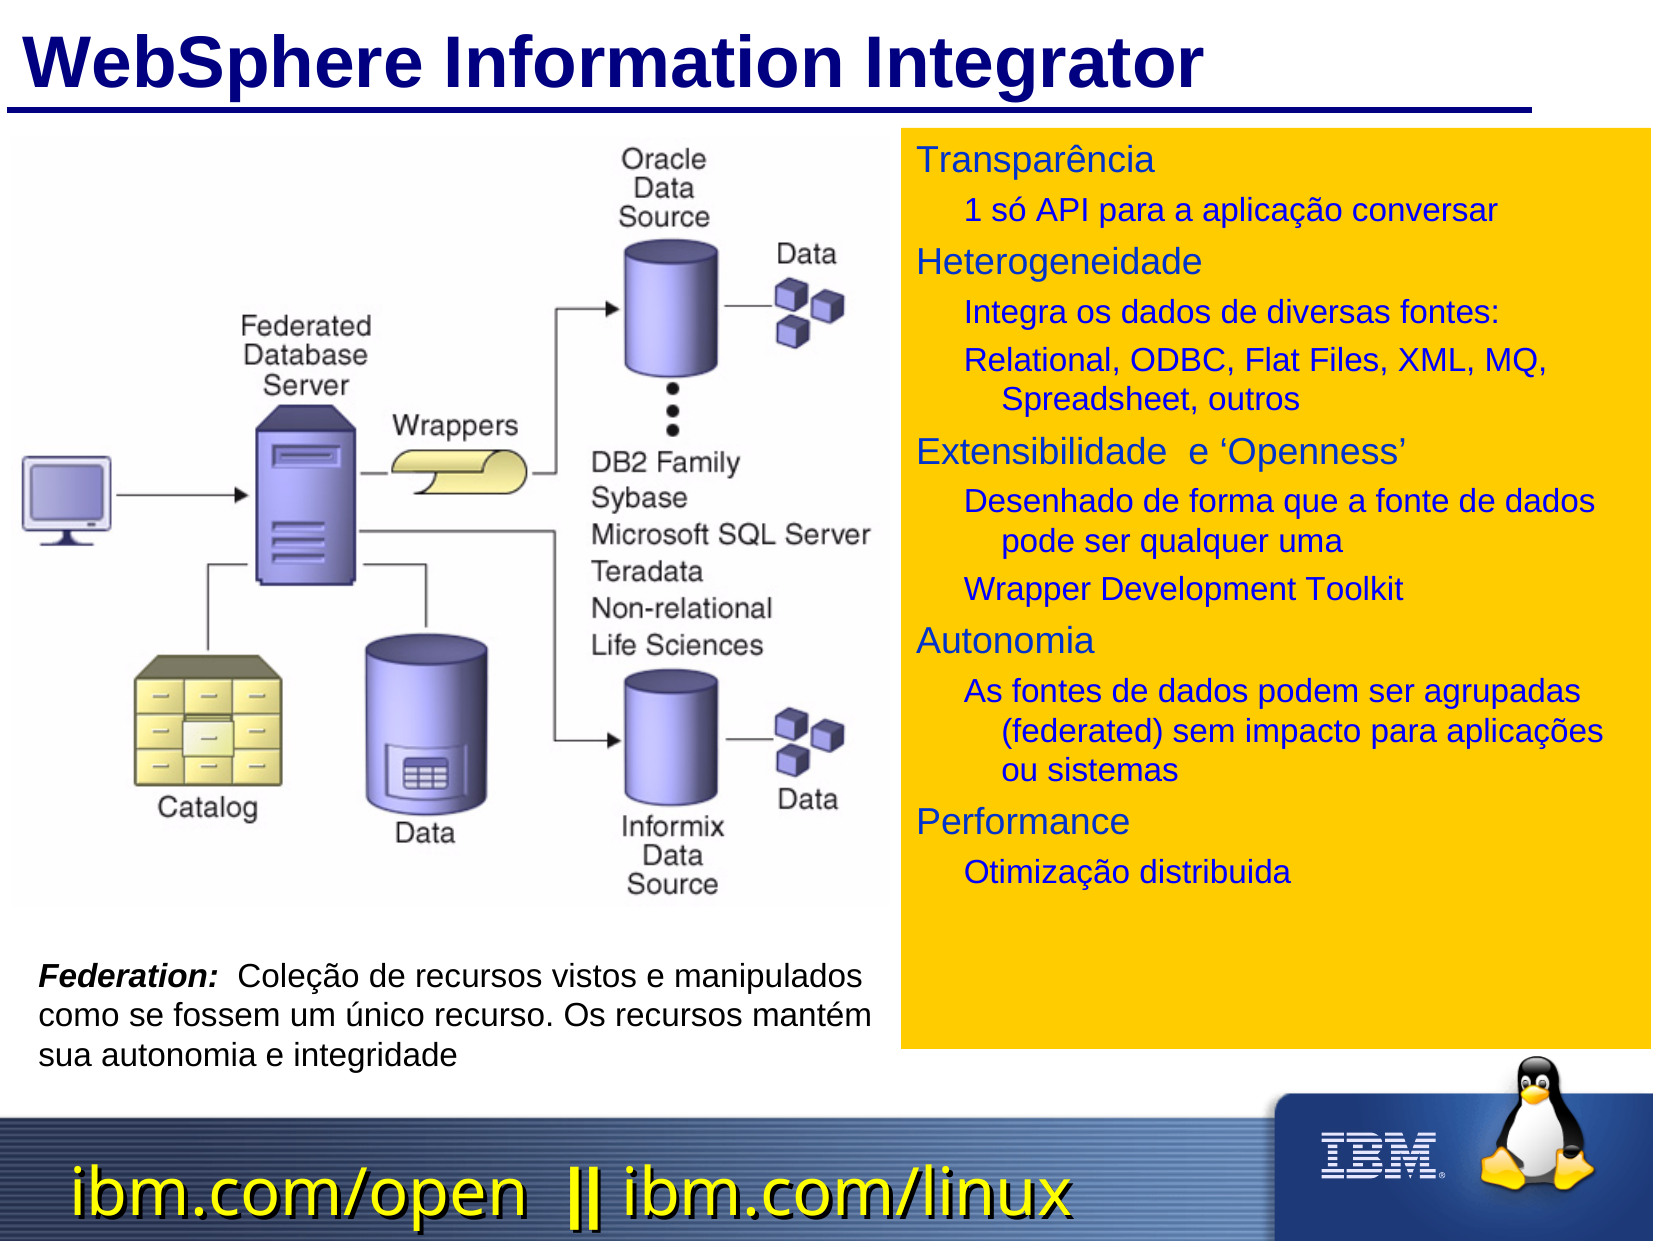

WebSphere Information Integrator
# Transparência
1 só API para a aplicação conversar
Heterogeneidade
Integra os dados de diversas fontes:
Relational, ODBC, Flat Files, XML, MQ, Spreadsheet, outros
Extensibilidade e ‘Openness’
Desenhado de forma que a fonte de dados pode ser qualquer uma
Wrapper Development Toolkit
Autonomia
As fontes de dados podem ser agrupadas (federated) sem impacto para aplicações ou sistemas
Performance
Otimização distribuida
Federation: Coleção de recursos vistos e manipulados como se fossem um único recurso. Os recursos mantém sua autonomia e integridade